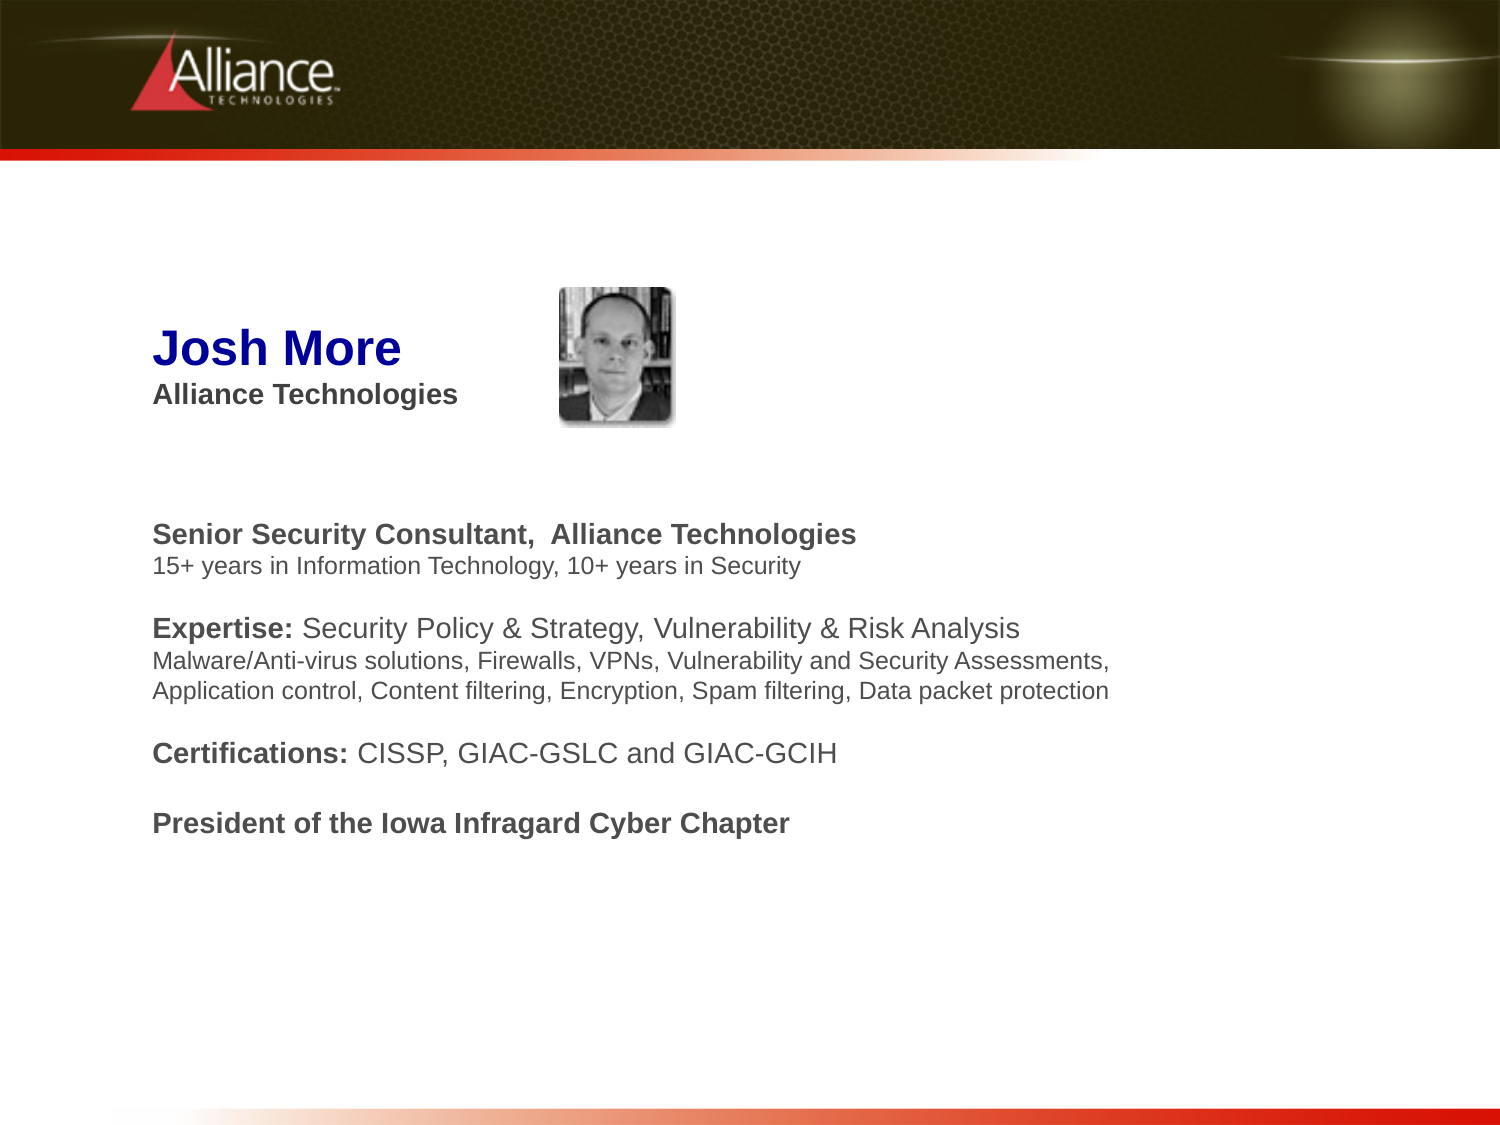

# Josh More Alliance Technologies
Senior Security Consultant, Alliance Technologies
15+ years in Information Technology, 10+ years in Security
Expertise: Security Policy & Strategy, Vulnerability & Risk Analysis
Malware/Anti-virus solutions, Firewalls, VPNs, Vulnerability and Security Assessments, Application control, Content filtering, Encryption, Spam filtering, Data packet protection
Certifications: CISSP, GIAC-GSLC and GIAC-GCIH
President of the Iowa Infragard Cyber Chapter